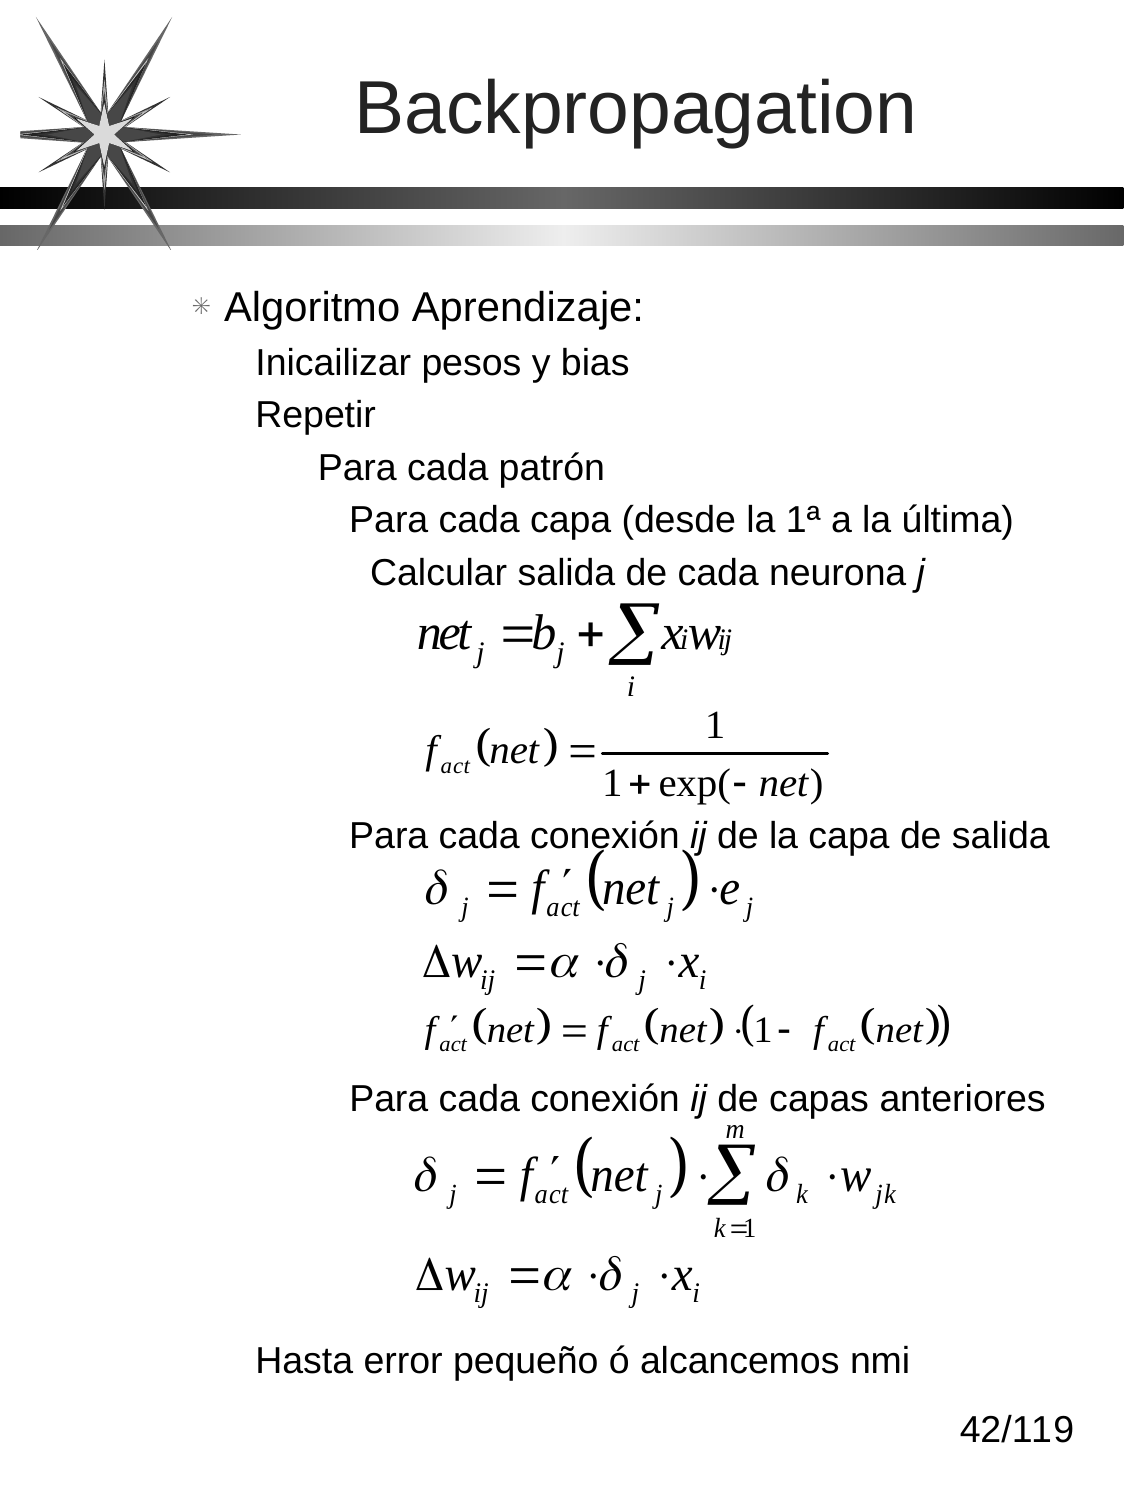

# Backpropagation
Algoritmo Aprendizaje:
Inicailizar pesos y bias
Repetir
Para cada patrón
	Para cada capa (desde la 1ª a la última)
	 Calcular salida de cada neurona j
 	Para cada conexión ij de la capa de salida
 Para cada conexión ij de capas anteriores
Hasta error pequeño ó alcancemos nmi